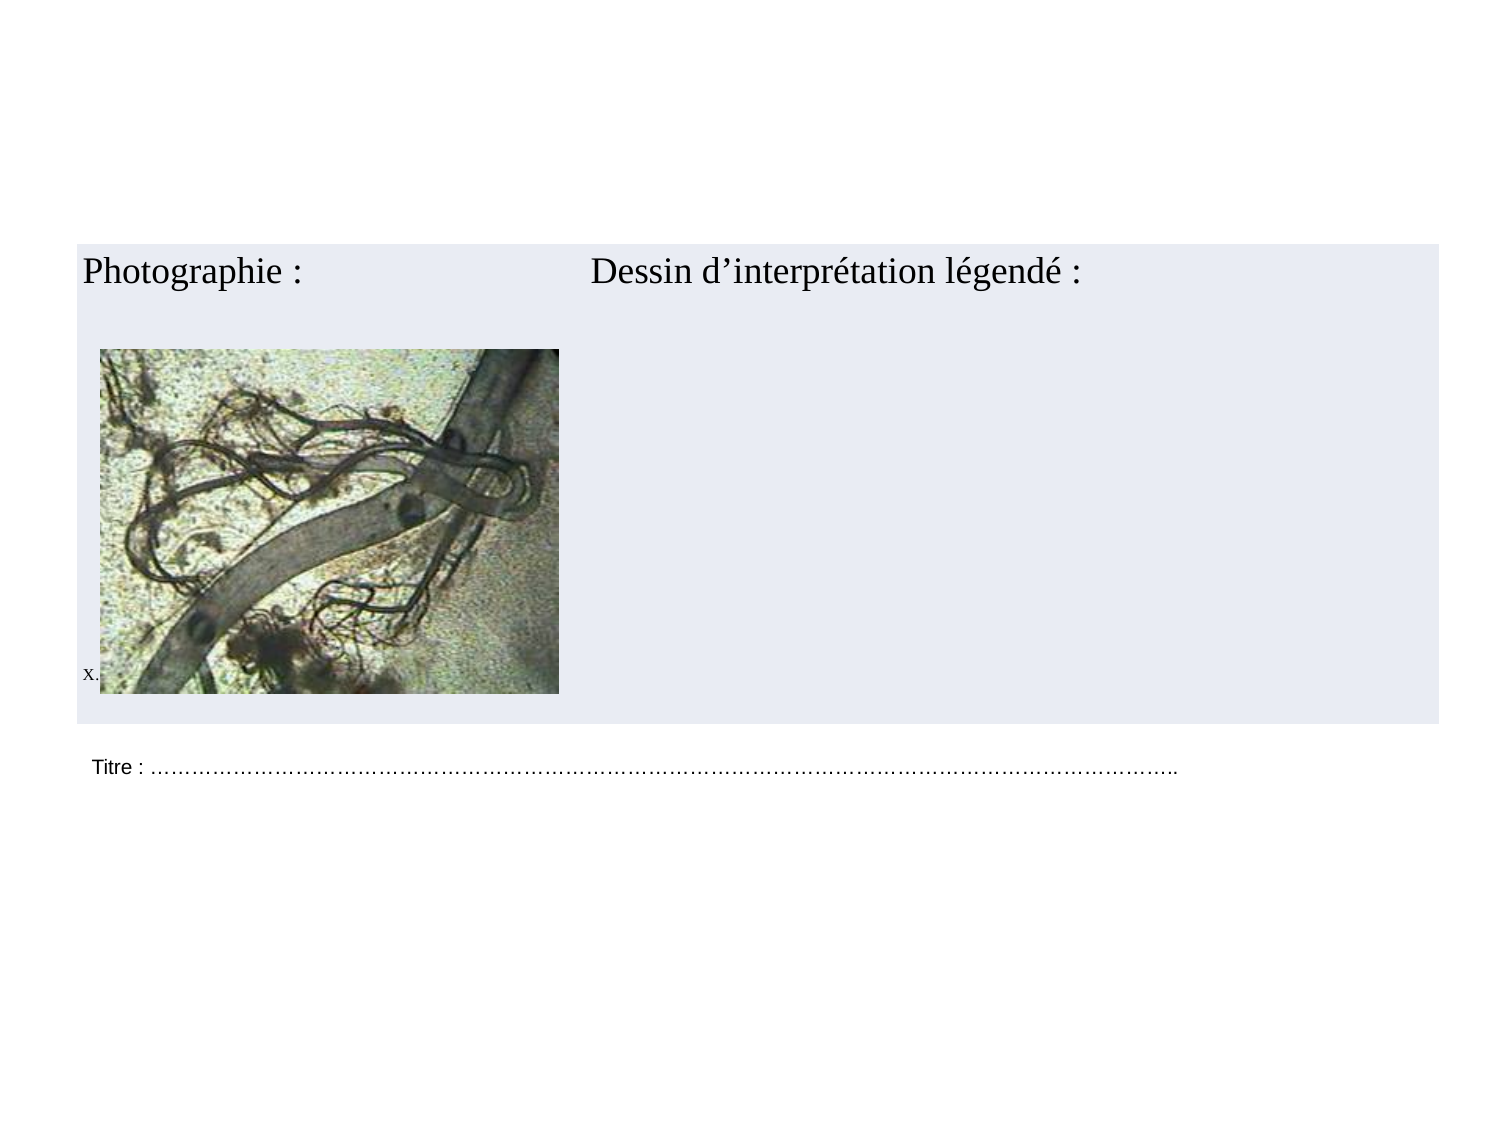

| Photographie : | Dessin d’interprétation légendé : |
| --- | --- |
| X….. | |
Titre : …………………………………………………………………………………………………………………………………..